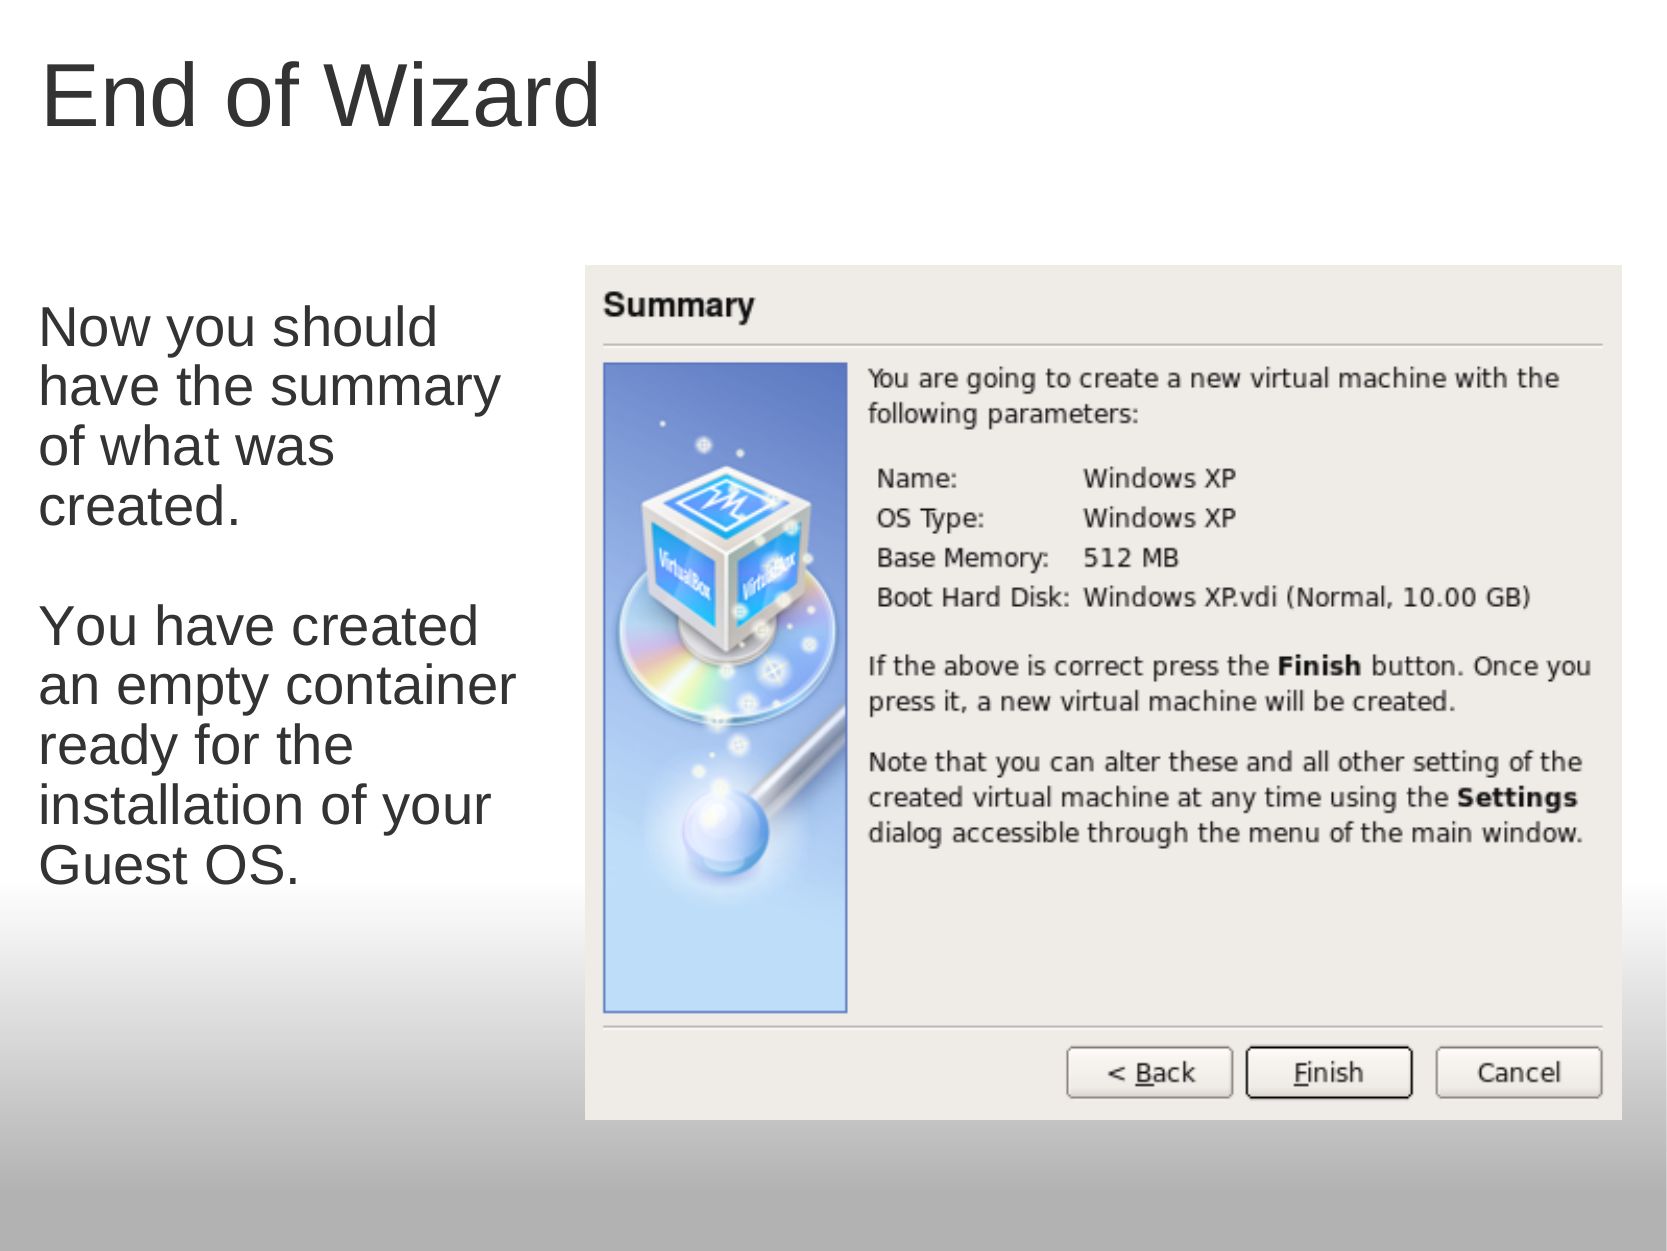

# End of Wizard
Now you should have the summary of what was created.
You have created an empty container ready for the installation of your Guest OS.